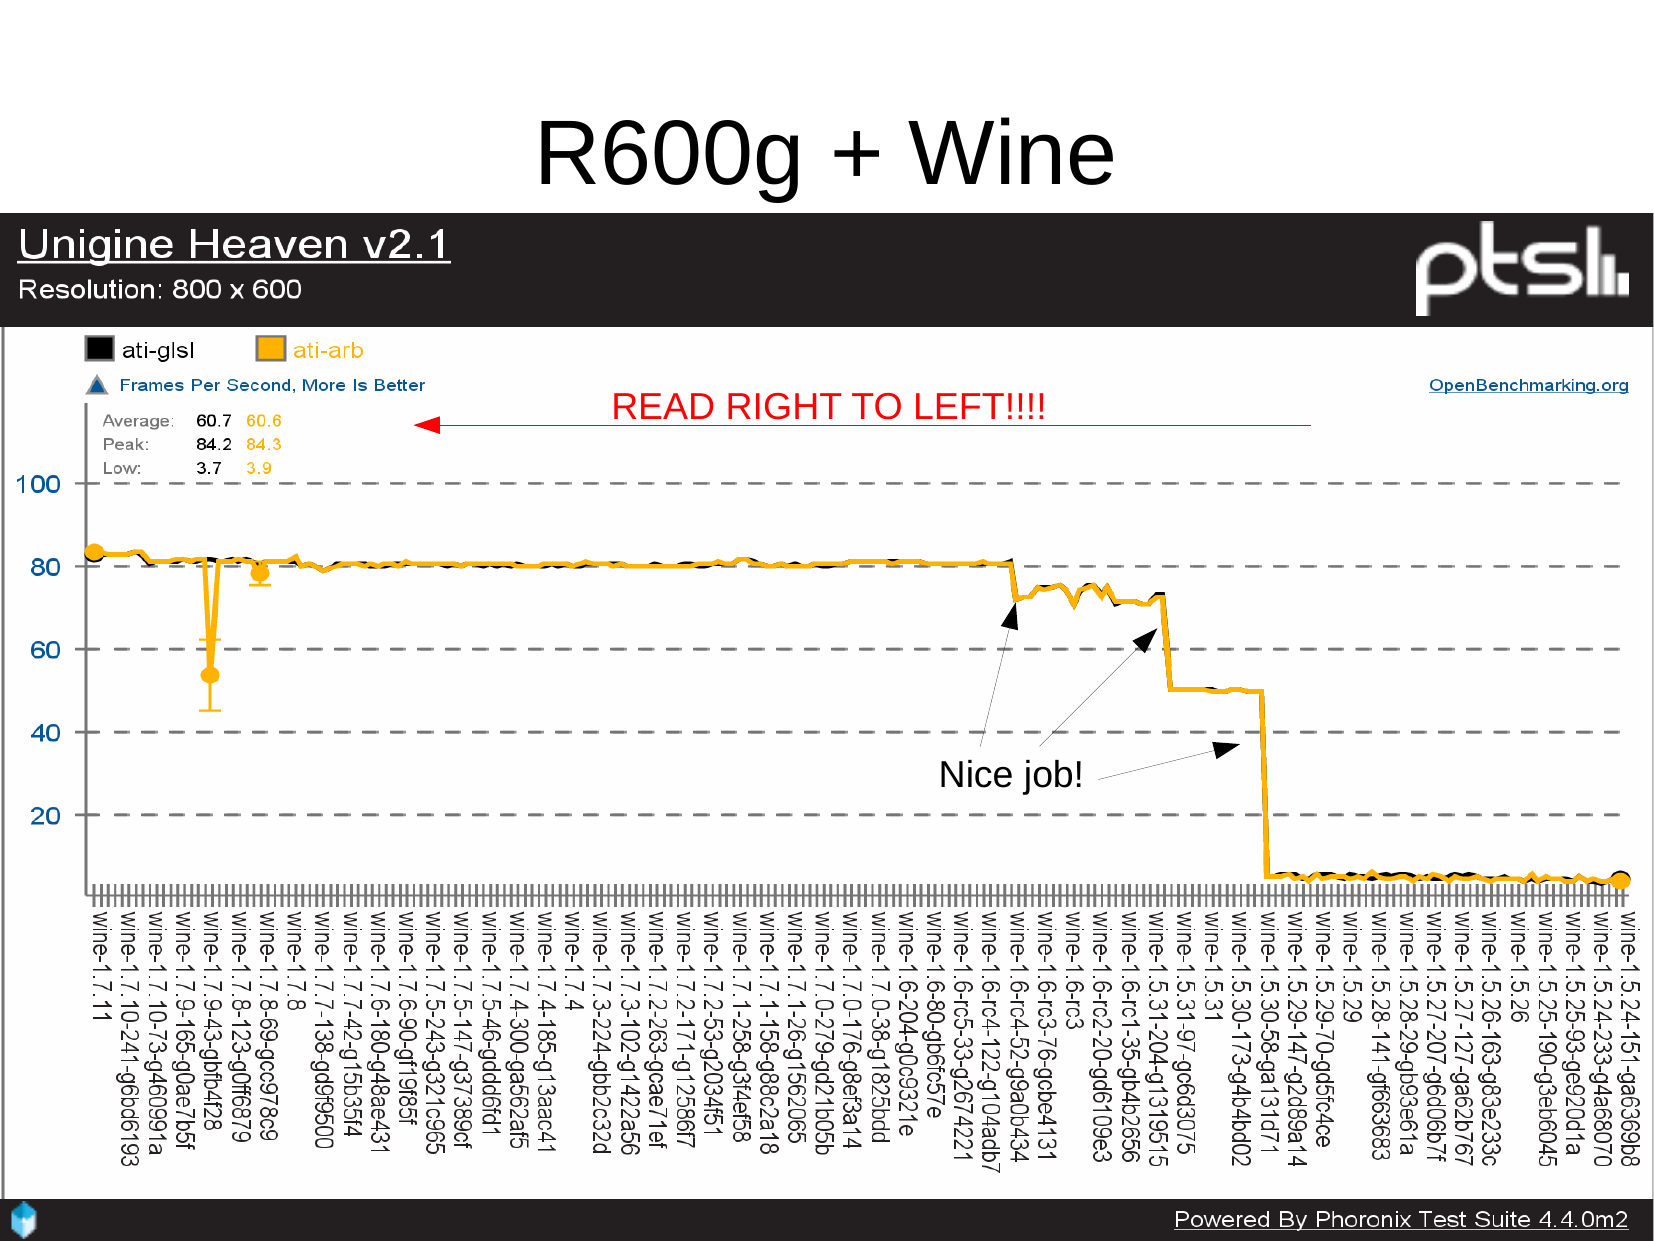

# R600g + Wine
READ RIGHT TO LEFT!!!!
Nice job!